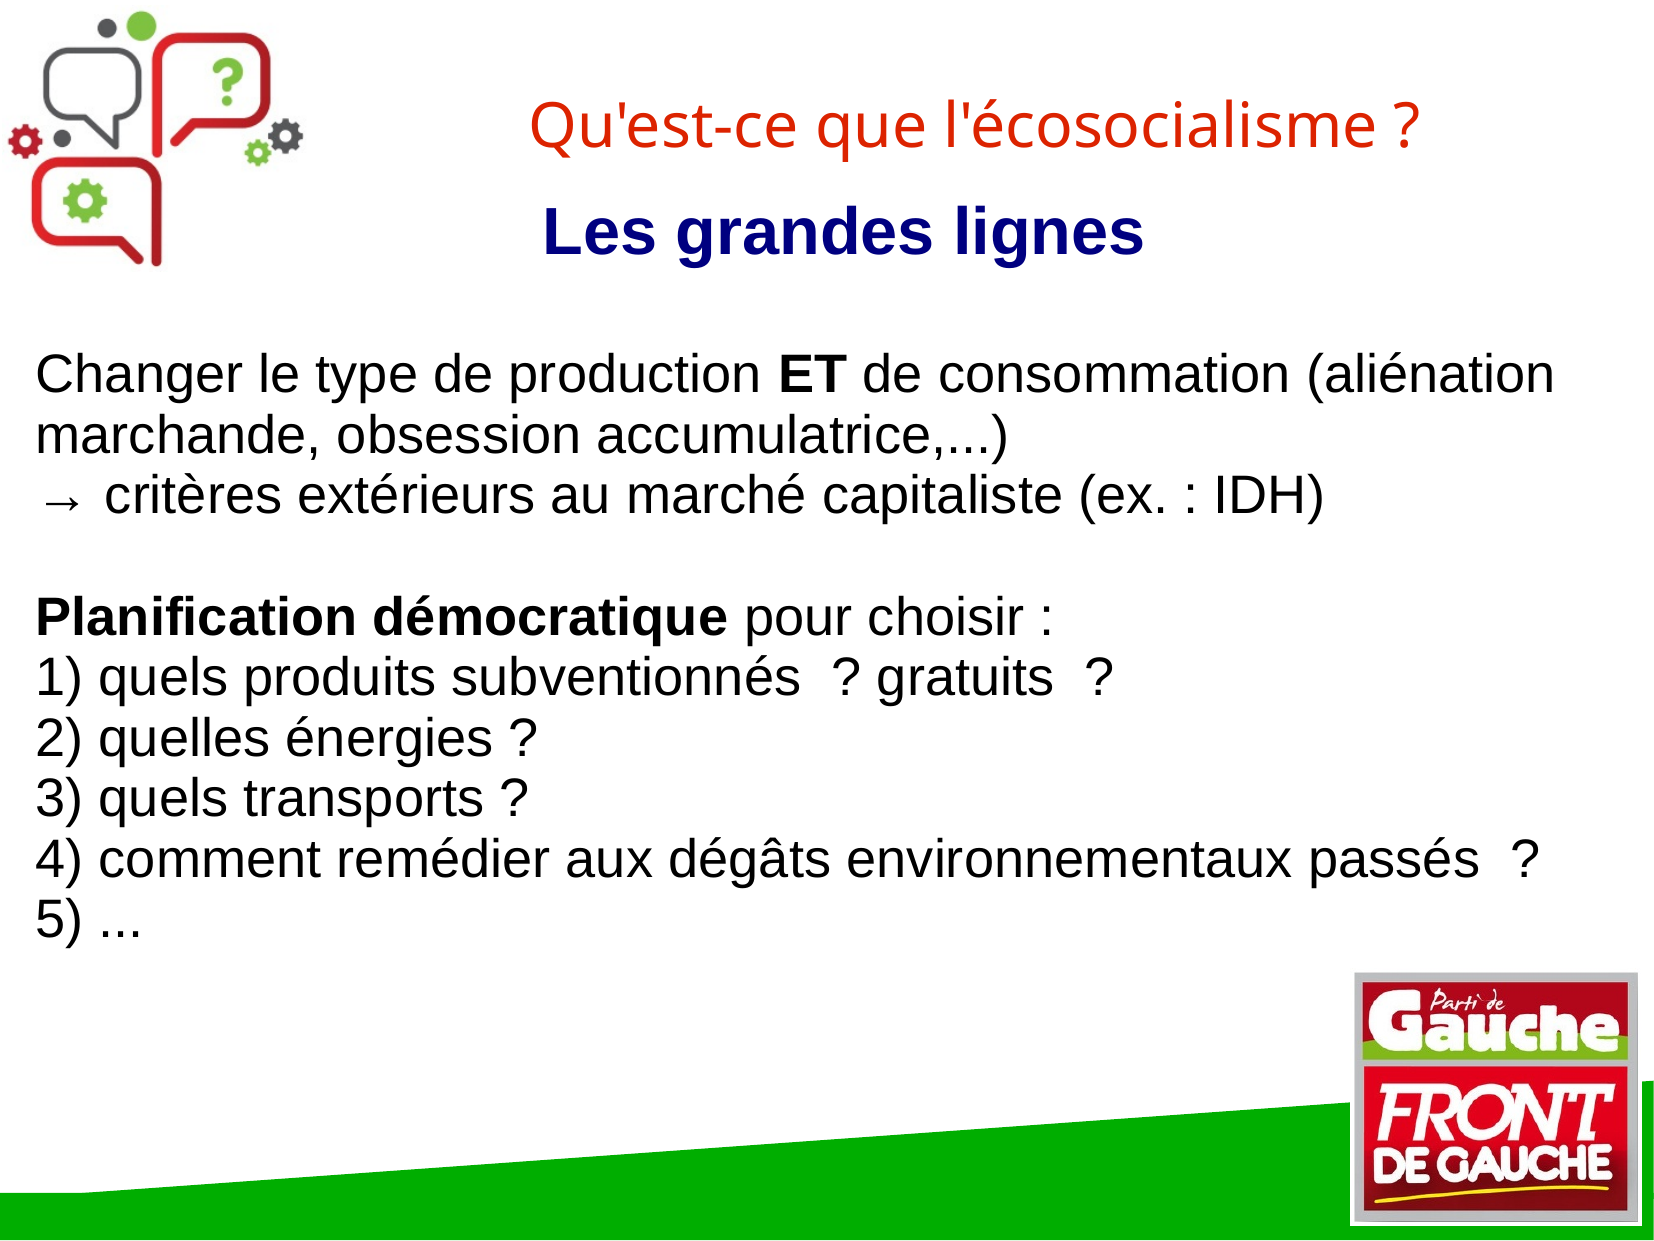

# Qu'est-ce que l'écosocialisme ?
Les grandes lignes
Changer le type de production ET de consommation (aliénation marchande, obsession accumulatrice,...)
→ critères extérieurs au marché capitaliste (ex. : IDH)
Planification démocratique pour choisir :
1) quels produits subventionnés  ? gratuits  ?
2) quelles énergies ?
3) quels transports ?
4) comment remédier aux dégâts environnementaux passés  ?
5) ...